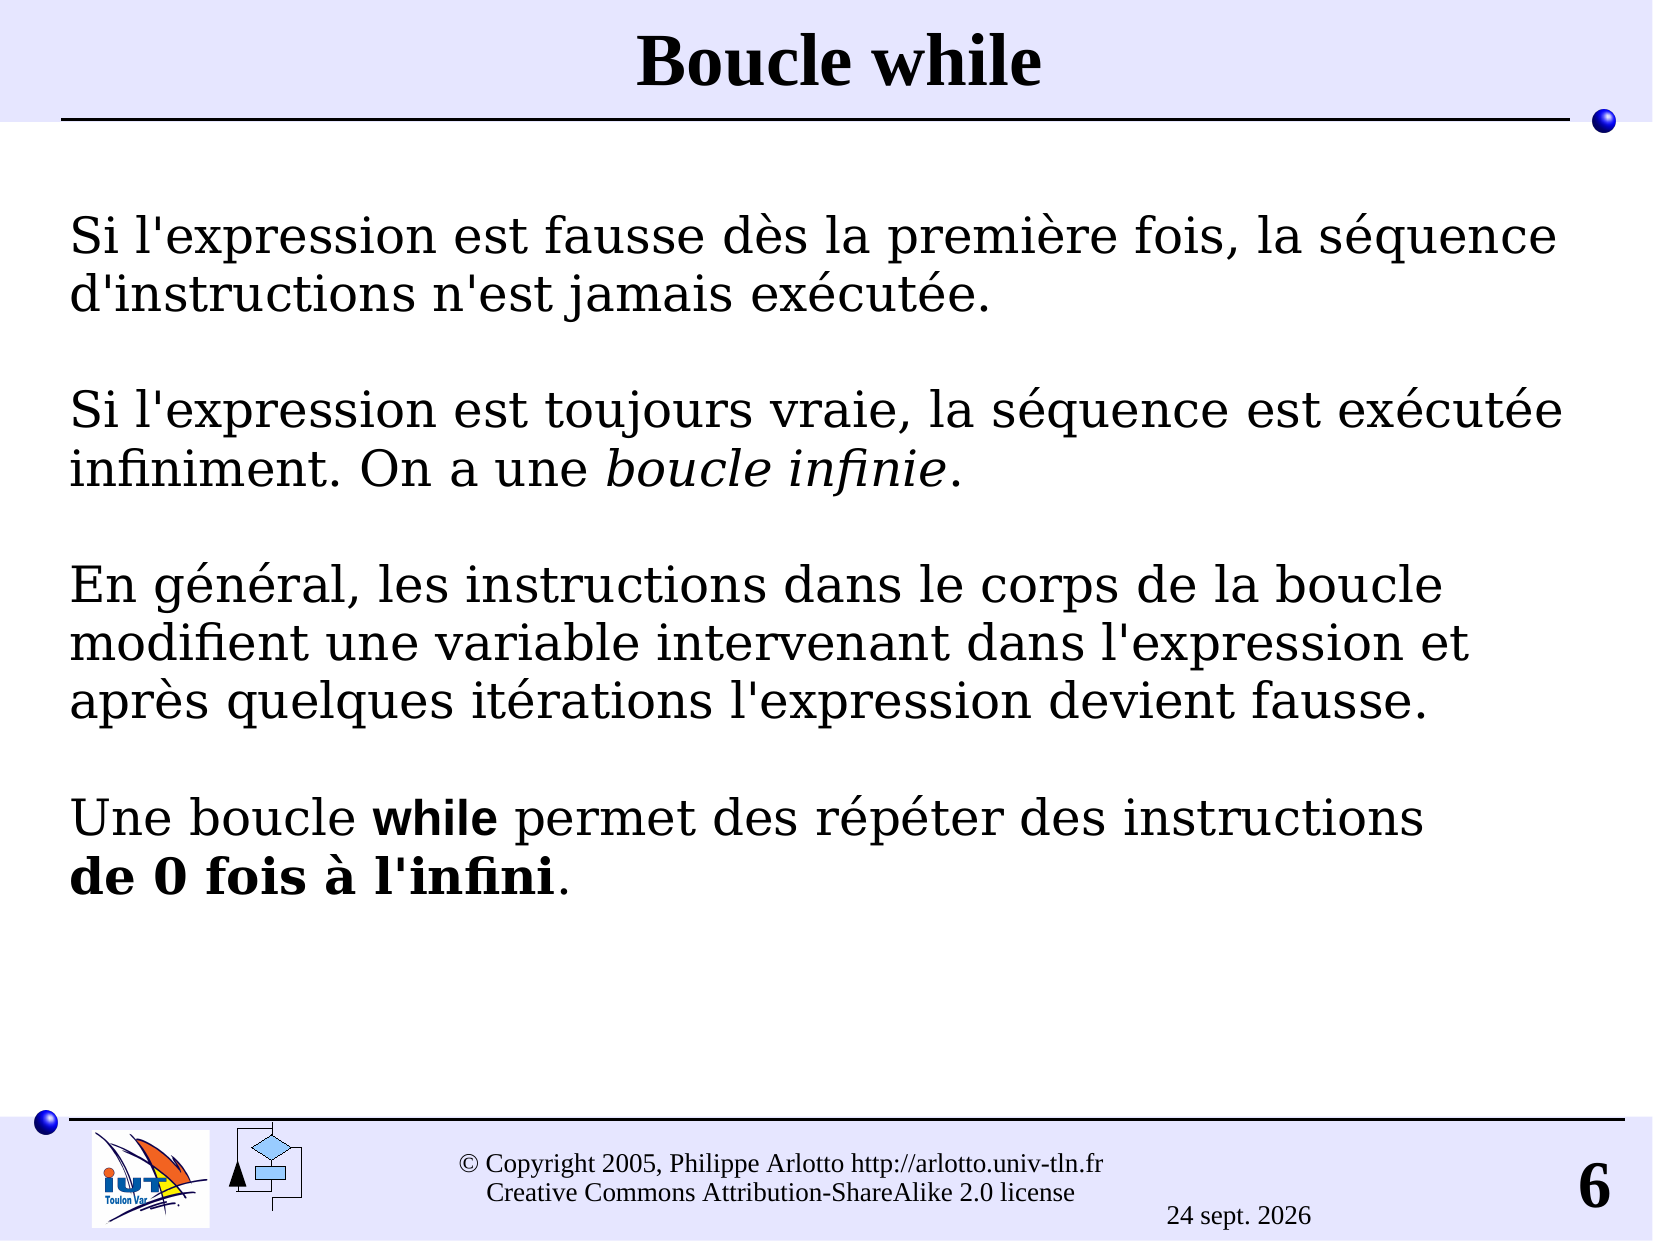

# Boucle while
Si l'expression est fausse dès la première fois, la séquence
d'instructions n'est jamais exécutée.
Si l'expression est toujours vraie, la séquence est exécutée
infiniment. On a une boucle infinie.
En général, les instructions dans le corps de la boucle
modifient une variable intervenant dans l'expression et
après quelques itérations l'expression devient fausse.
Une boucle while permet des répéter des instructions
de 0 fois à l'infini.